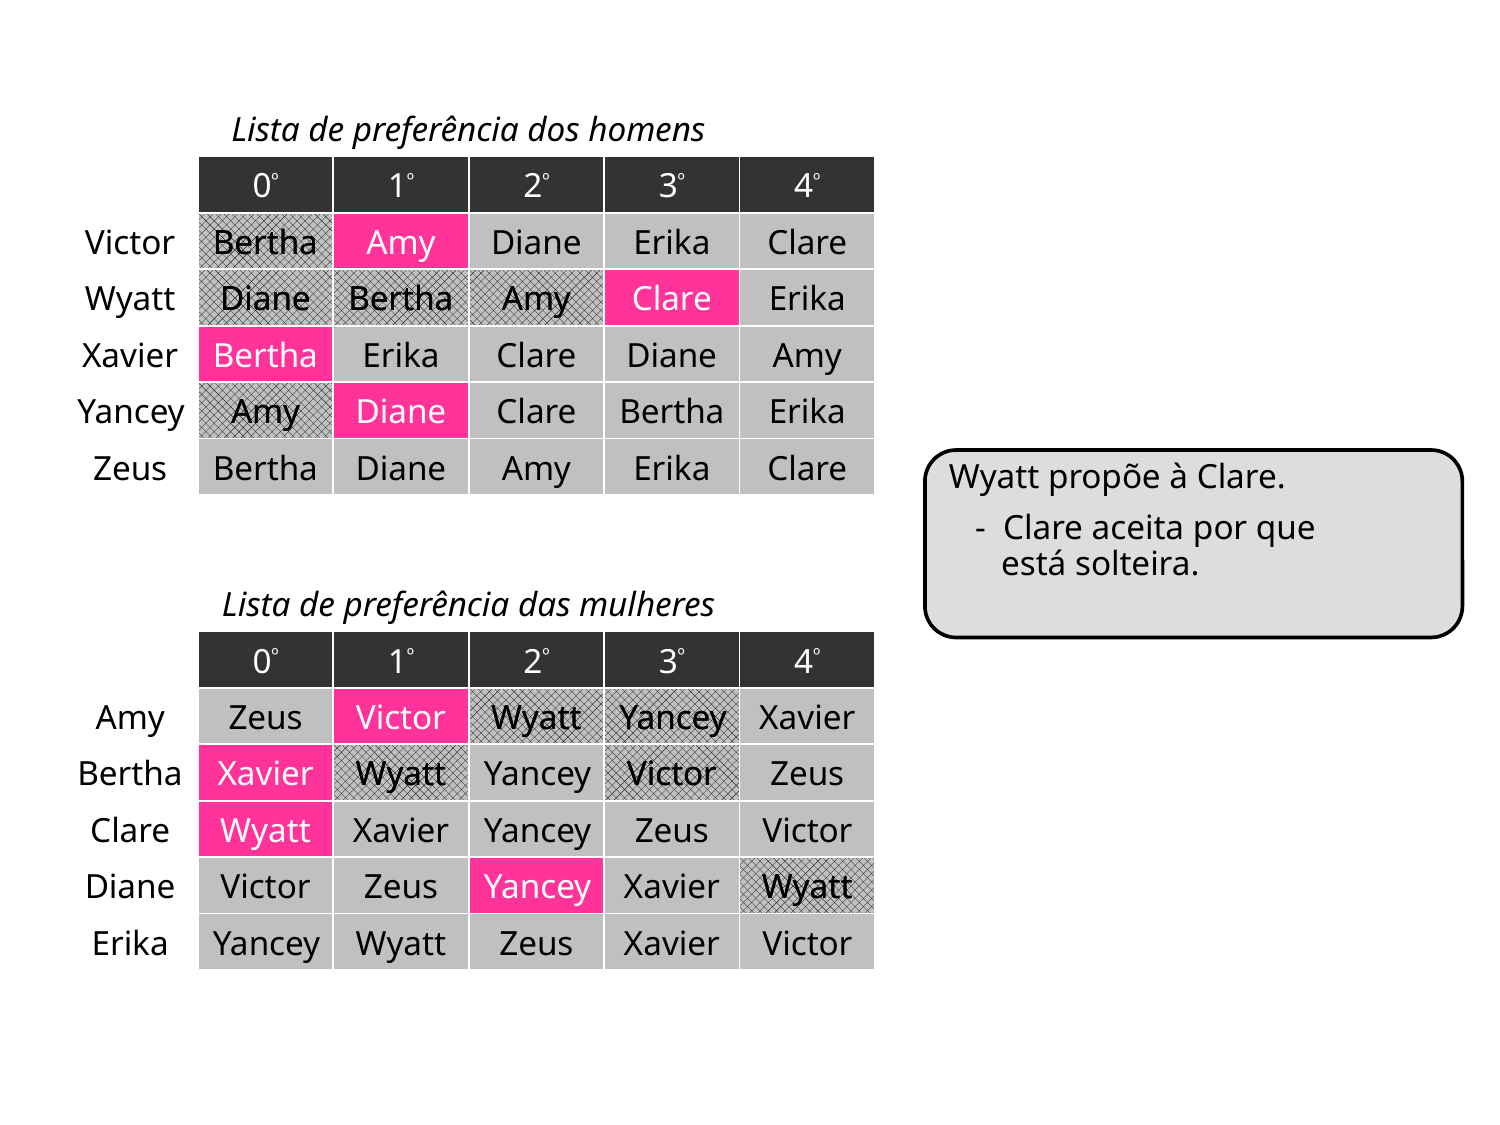

Bertha
Amy
Diane
Bertha
Amy
Clare
Bertha
Amy
Diane
Wyatt propõe à Clare.
 - Clare aceita por que
 está solteira.
Victor
Wyatt
Yancey
Xavier
Wyatt
Victor
Wyatt
Yancey
Wyatt